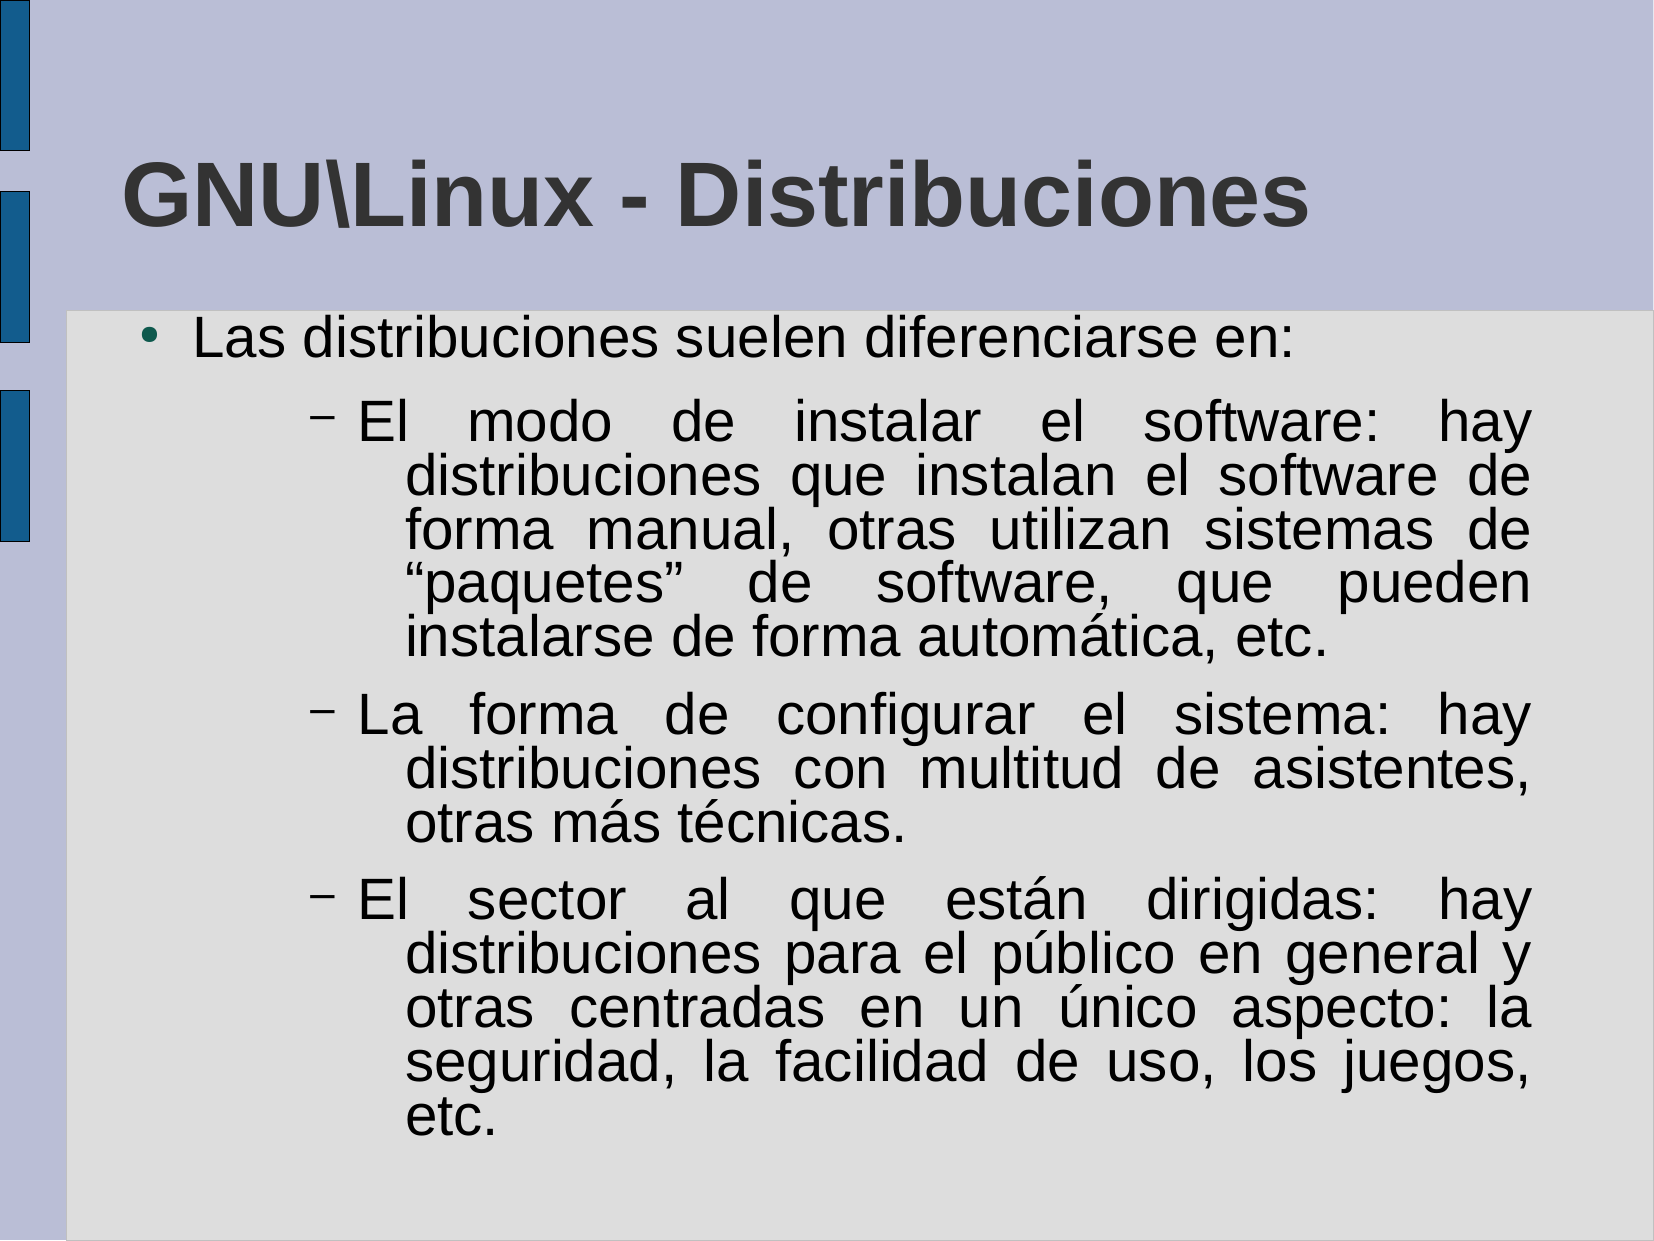

# GNU\Linux - Distribuciones
Las distribuciones suelen diferenciarse en:
El modo de instalar el software: hay distribuciones que instalan el software de forma manual, otras utilizan sistemas de “paquetes” de software, que pueden instalarse de forma automática, etc.
La forma de configurar el sistema: hay distribuciones con multitud de asistentes, otras más técnicas.
El sector al que están dirigidas: hay distribuciones para el público en general y otras centradas en un único aspecto: la seguridad, la facilidad de uso, los juegos, etc.